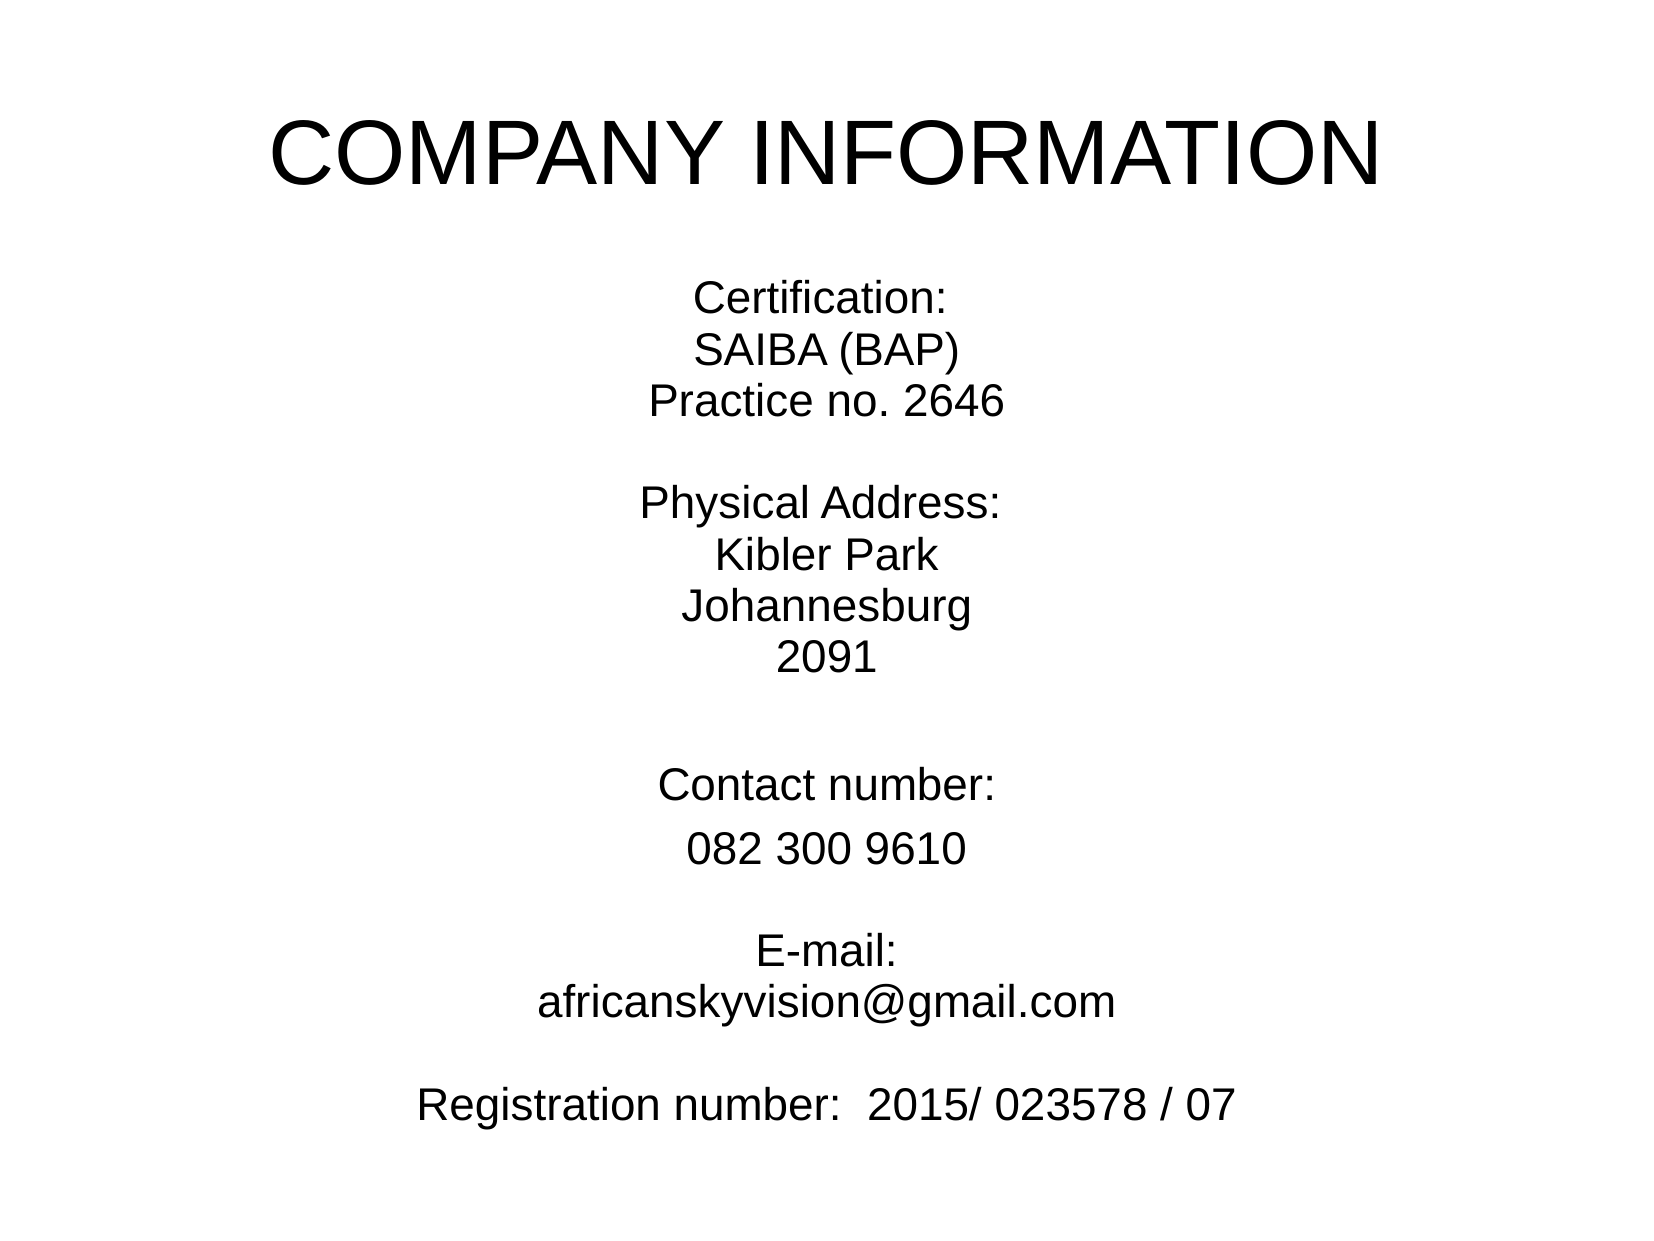

# COMPANY INFORMATION
Certification:
SAIBA (BAP)
Practice no. 2646
Physical Address:
Kibler Park
Johannesburg
2091
Contact number:
082 300 9610
E-mail:
africanskyvision@gmail.com
Registration number: 2015/ 023578 / 07